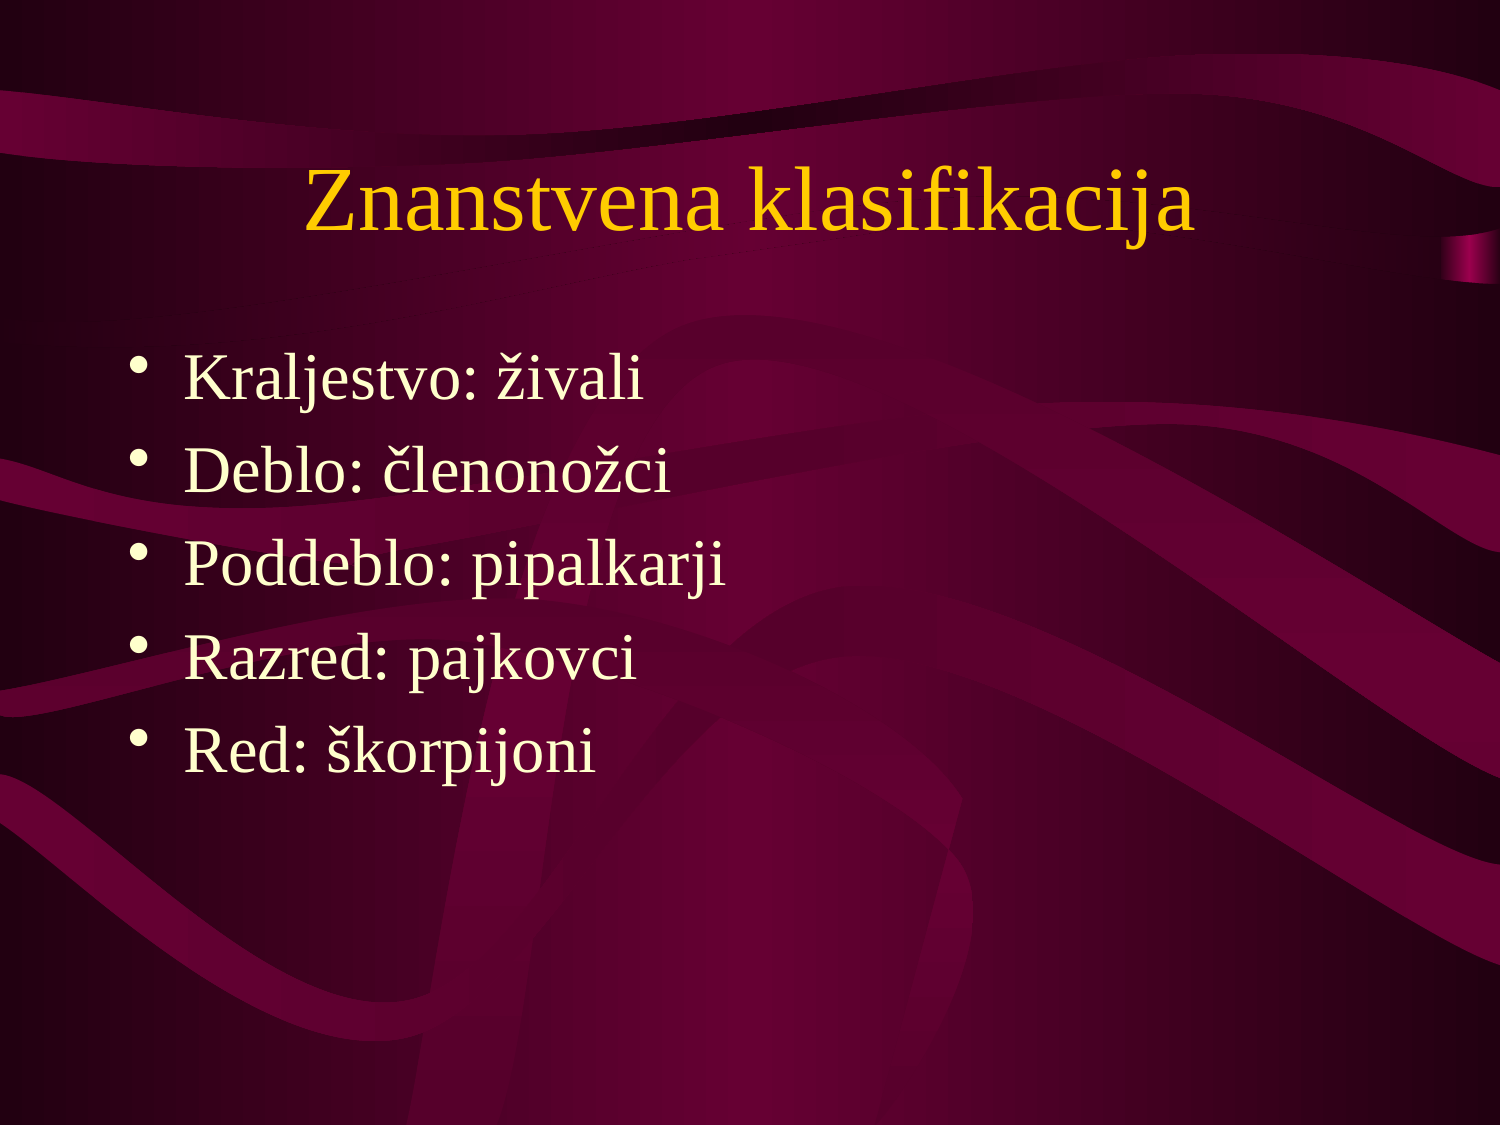

# Znanstvena klasifikacija
Kraljestvo: živali
Deblo: členonožci
Poddeblo: pipalkarji
Razred: pajkovci
Red: škorpijoni